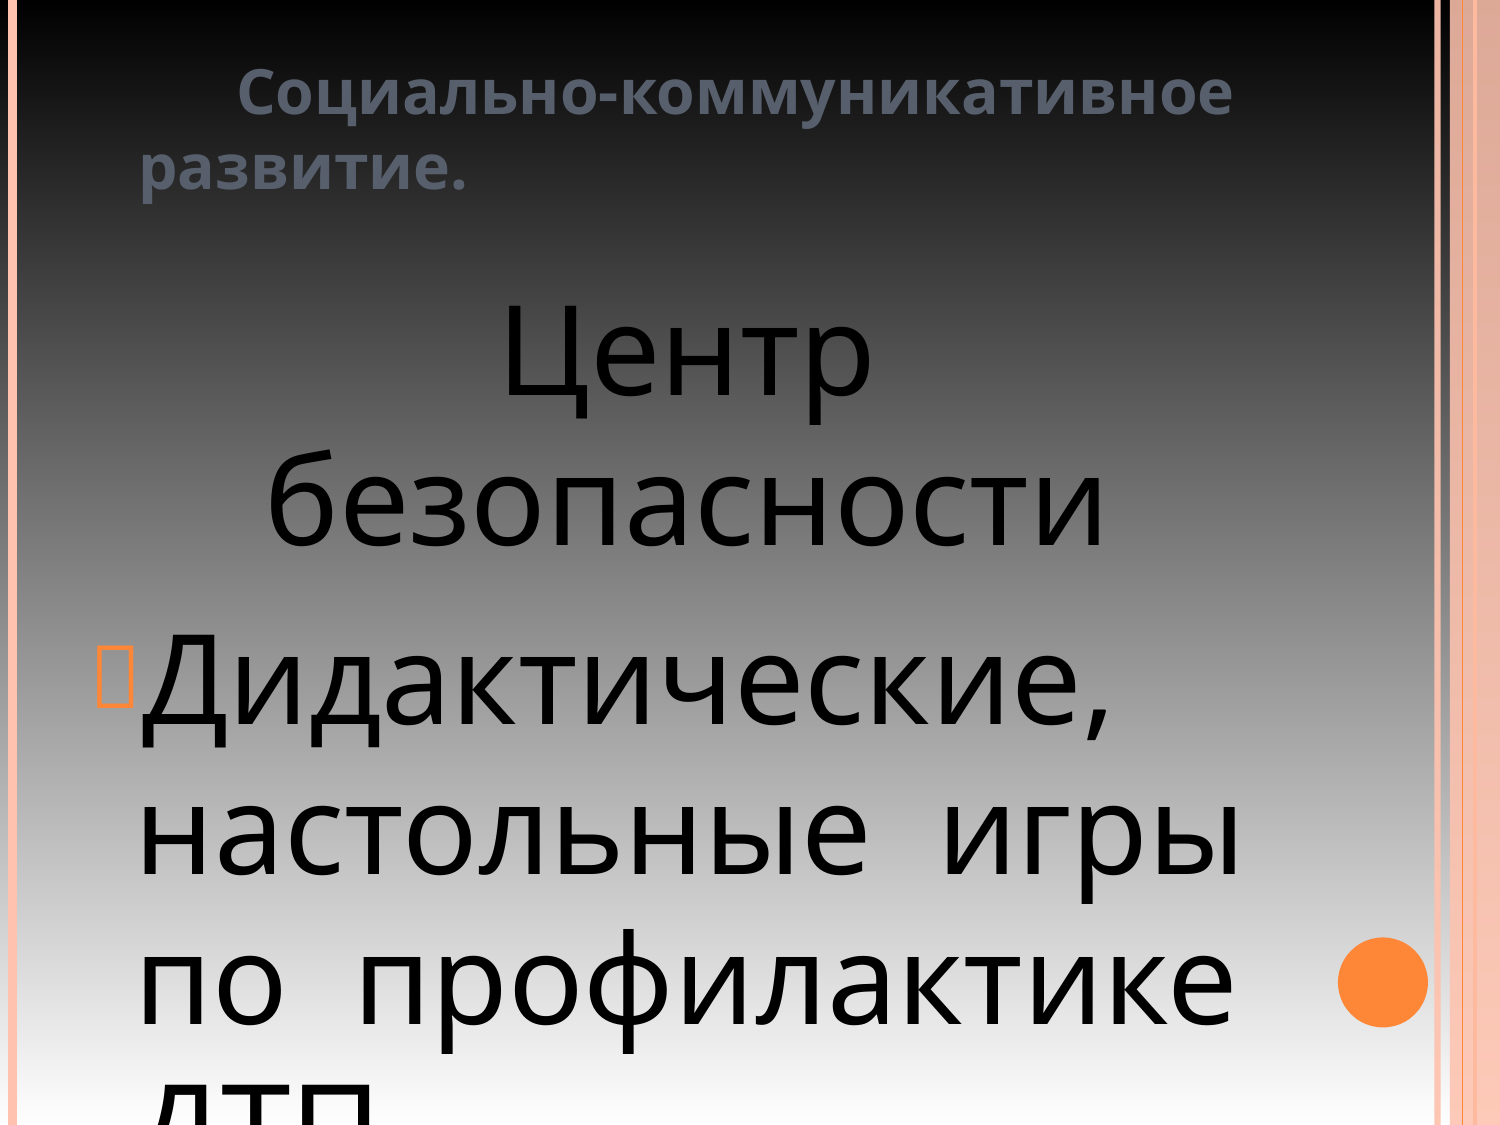

# Социально-коммуникативное развитие.
Центр безопасности
Дидактические, настольные игры по профилактике ДТП
Макет улицы
Дорожные знаки
Литература о правилах дорожного движения
Атрибуты к сюжетно-ролевым играм.